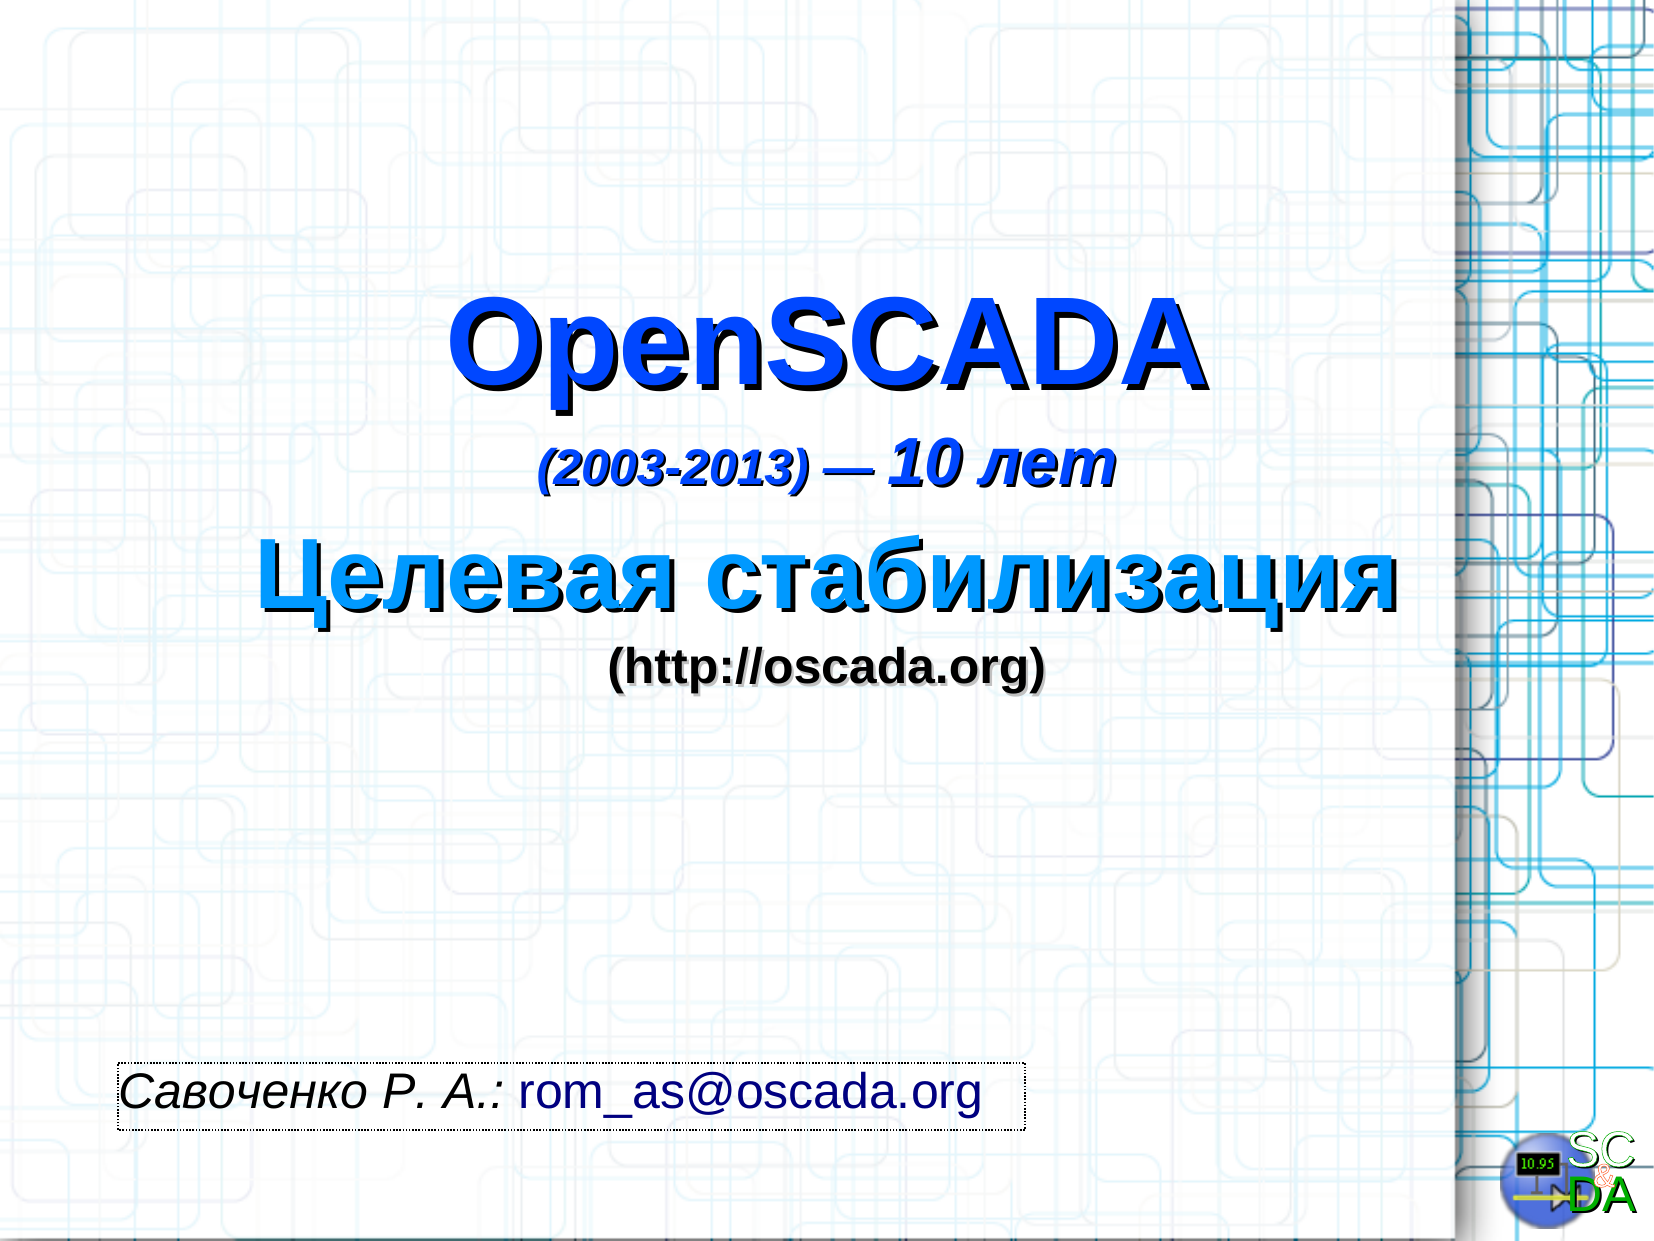

# OpenSCADA (2003-2013) — 10 лет Целевая стабилизация (http://oscada.org)
Савоченко Р. А.: rom_as@oscada.org